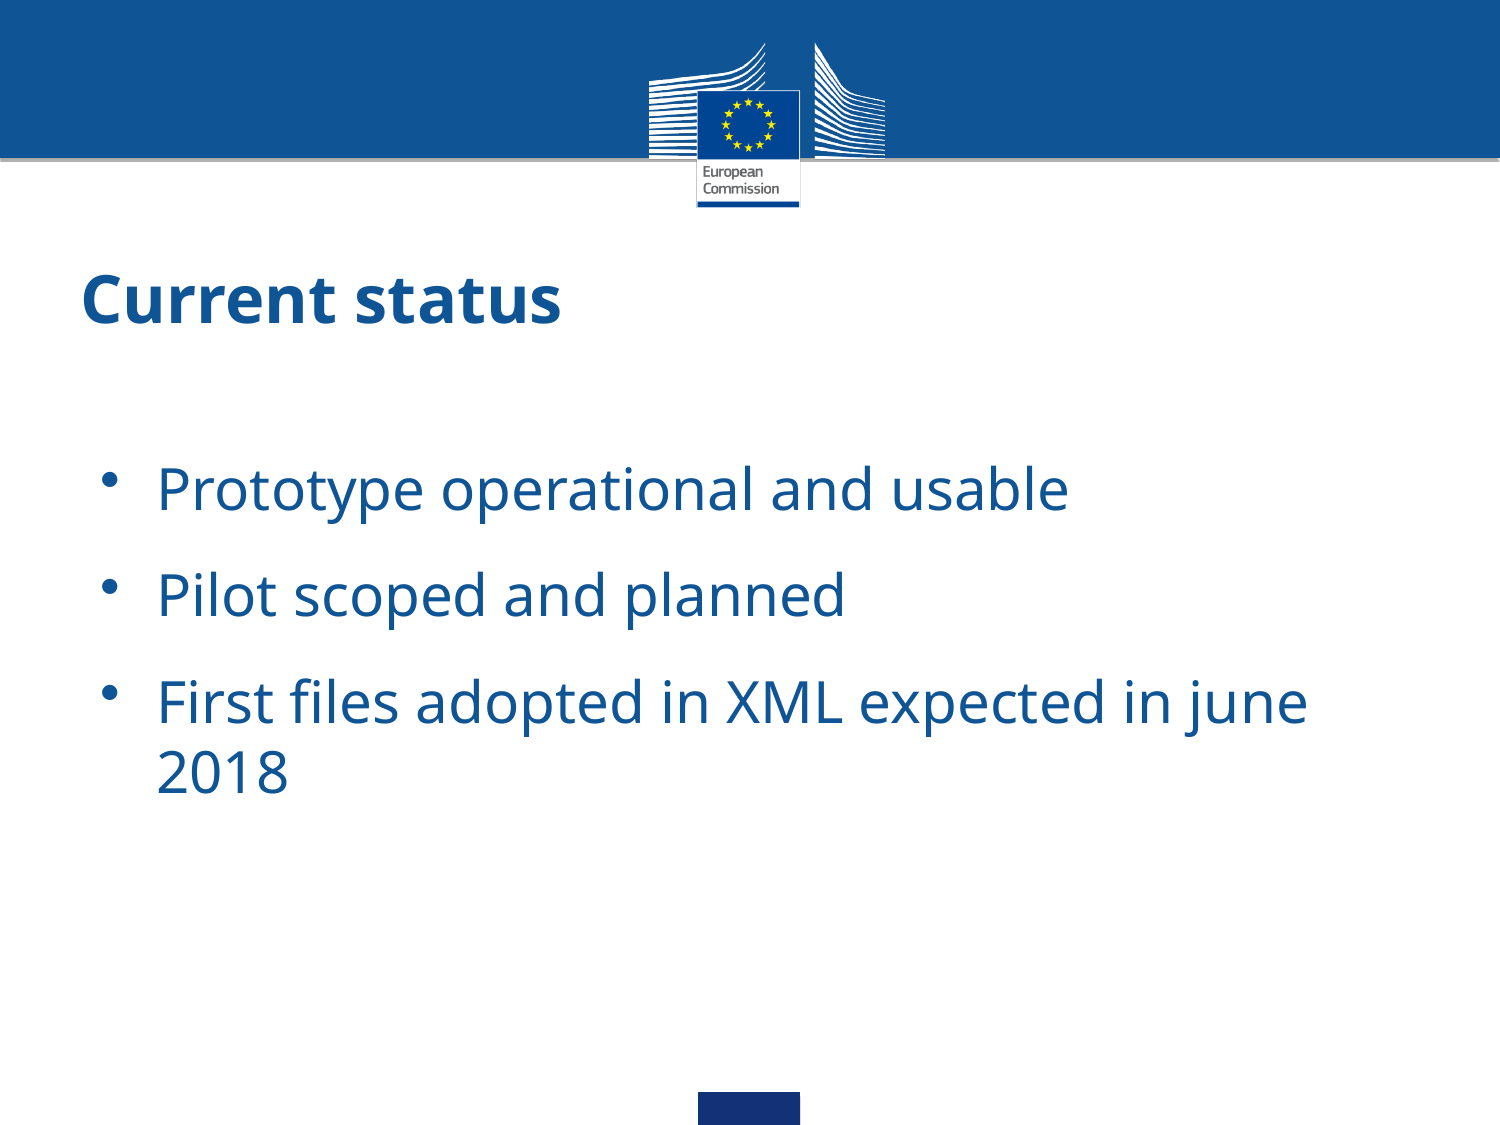

# Current status
Prototype operational and usable
Pilot scoped and planned
First files adopted in XML expected in june 2018
.